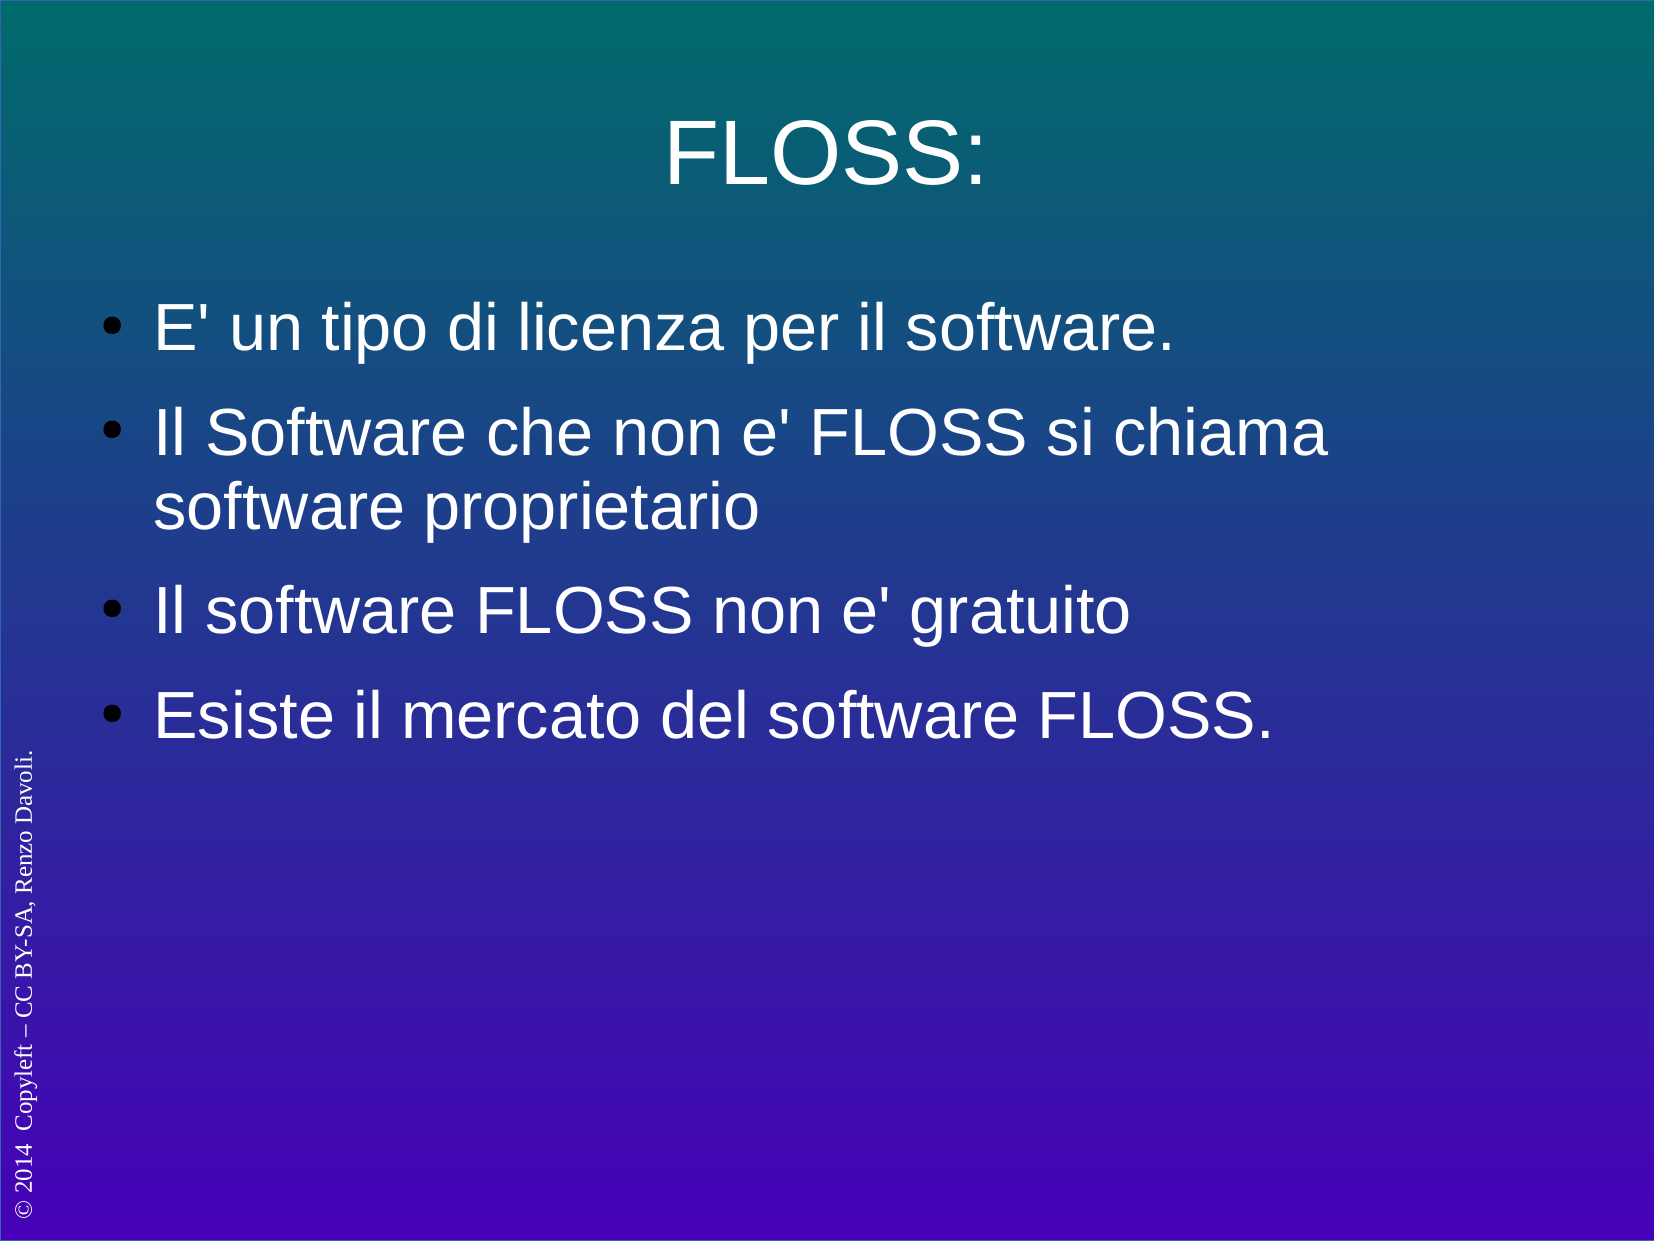

# FLOSS:
E' un tipo di licenza per il software.
Il Software che non e' FLOSS si chiama software proprietario
Il software FLOSS non e' gratuito
Esiste il mercato del software FLOSS.